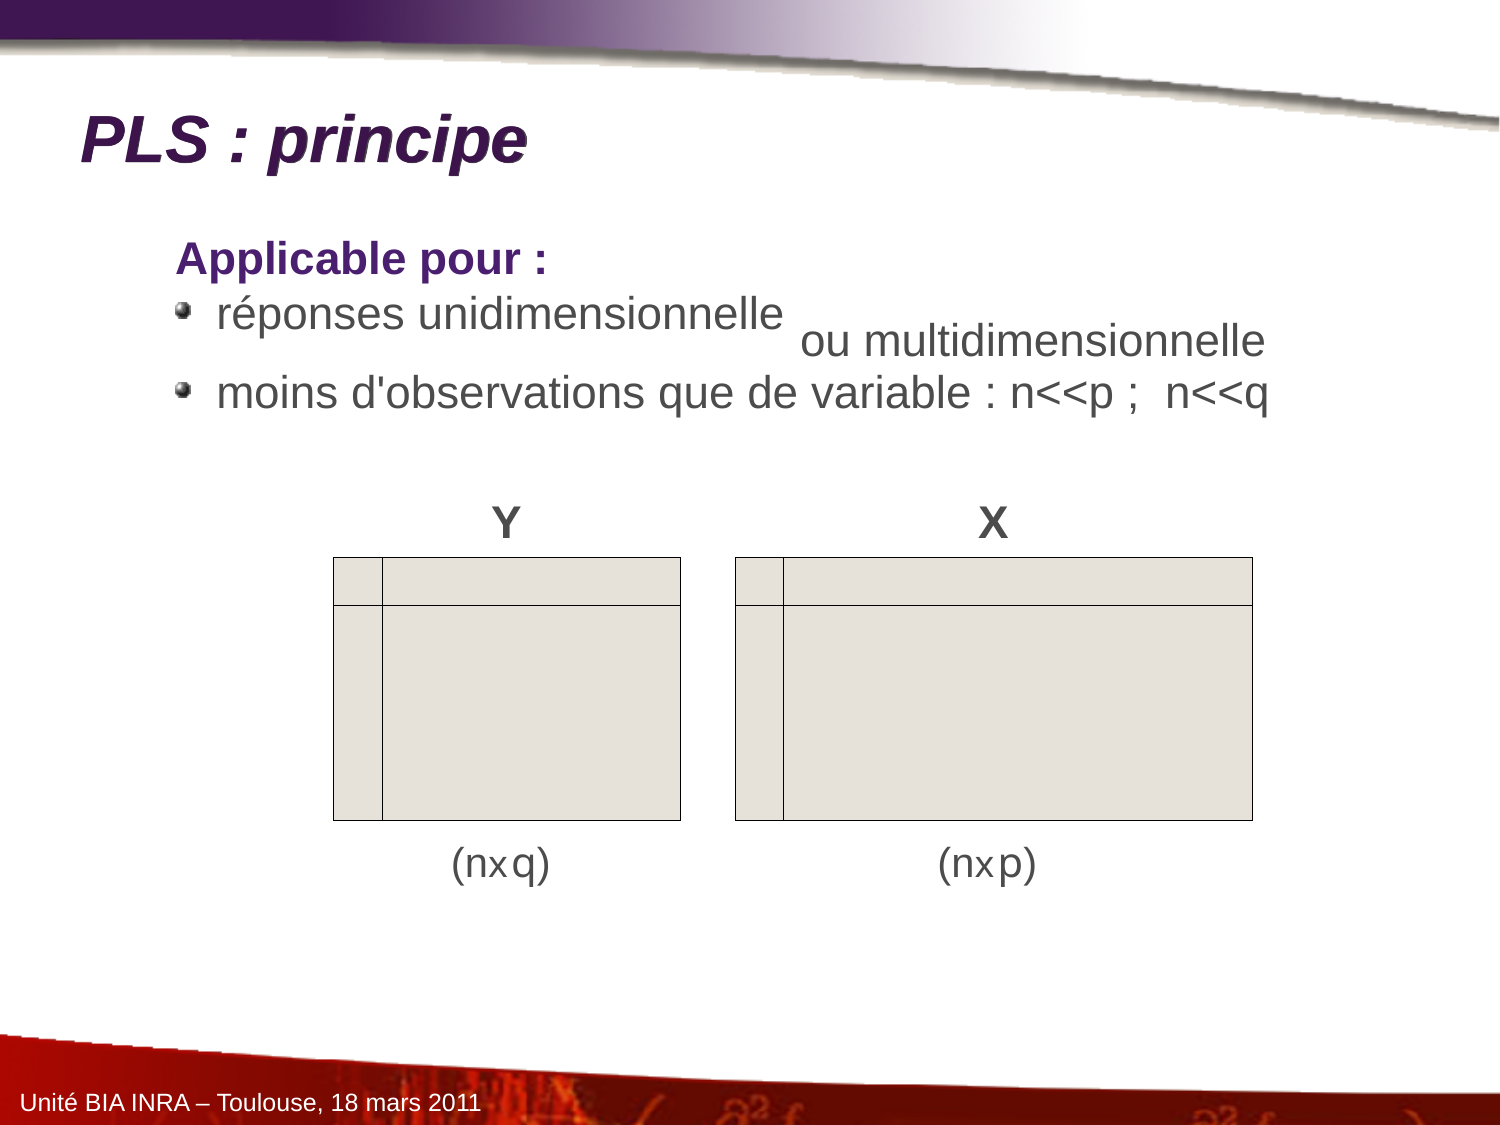

# PLS : principe
Applicable pour :
 réponses unidimensionnelle
 moins d'observations que de variable : n<<p ; n<<q
 ou multidimensionnelle
Y
X
(nx q)
(nx p)
Y
X
(nx q)
(nx p)
Y
X
(nx 1)
(nx p)